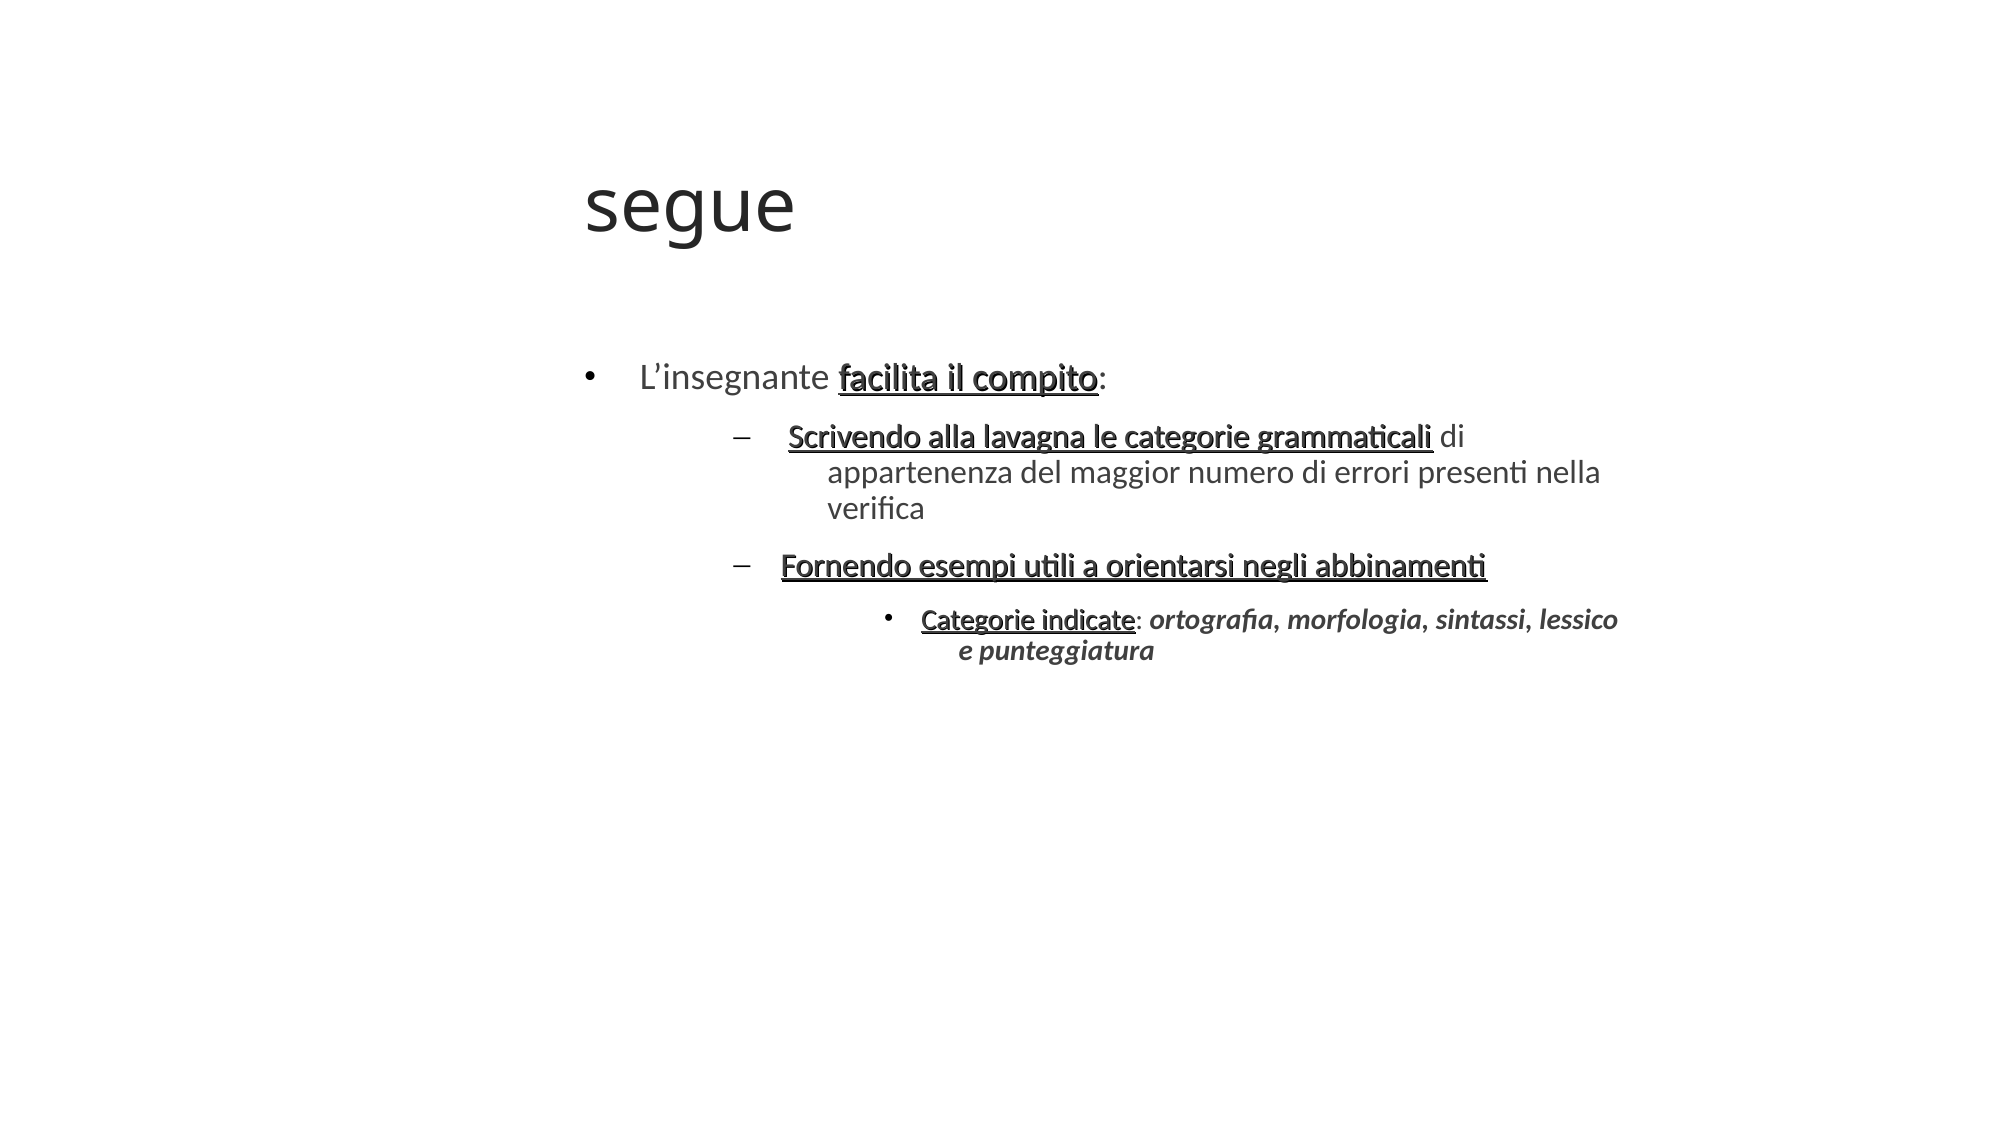

# segue
L’insegnante facilita il compito:
 Scrivendo alla lavagna le categorie grammaticali di appartenenza del maggior numero di errori presenti nella verifica
Fornendo esempi utili a orientarsi negli abbinamenti
Categorie indicate: ortografia, morfologia, sintassi, lessico e punteggiatura